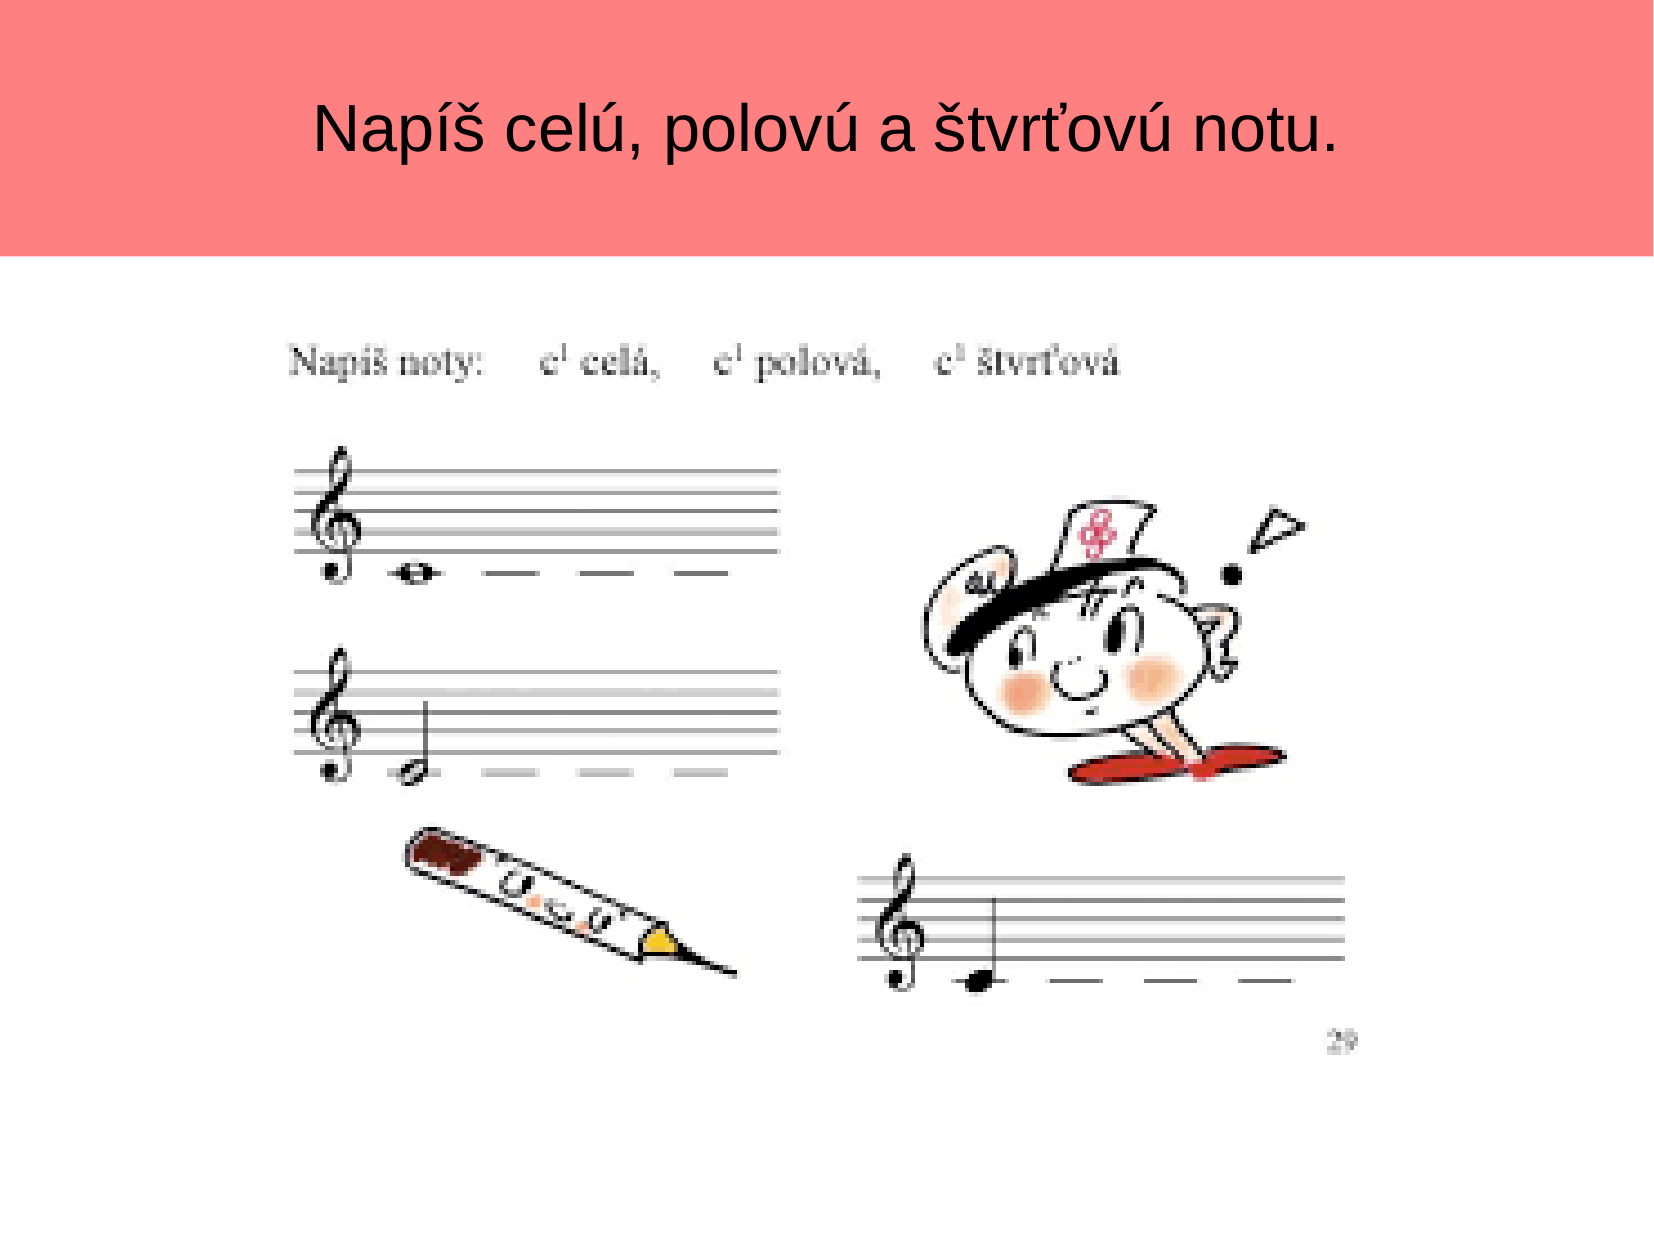

# Napíš celú, polovú a štvrťovú notu.